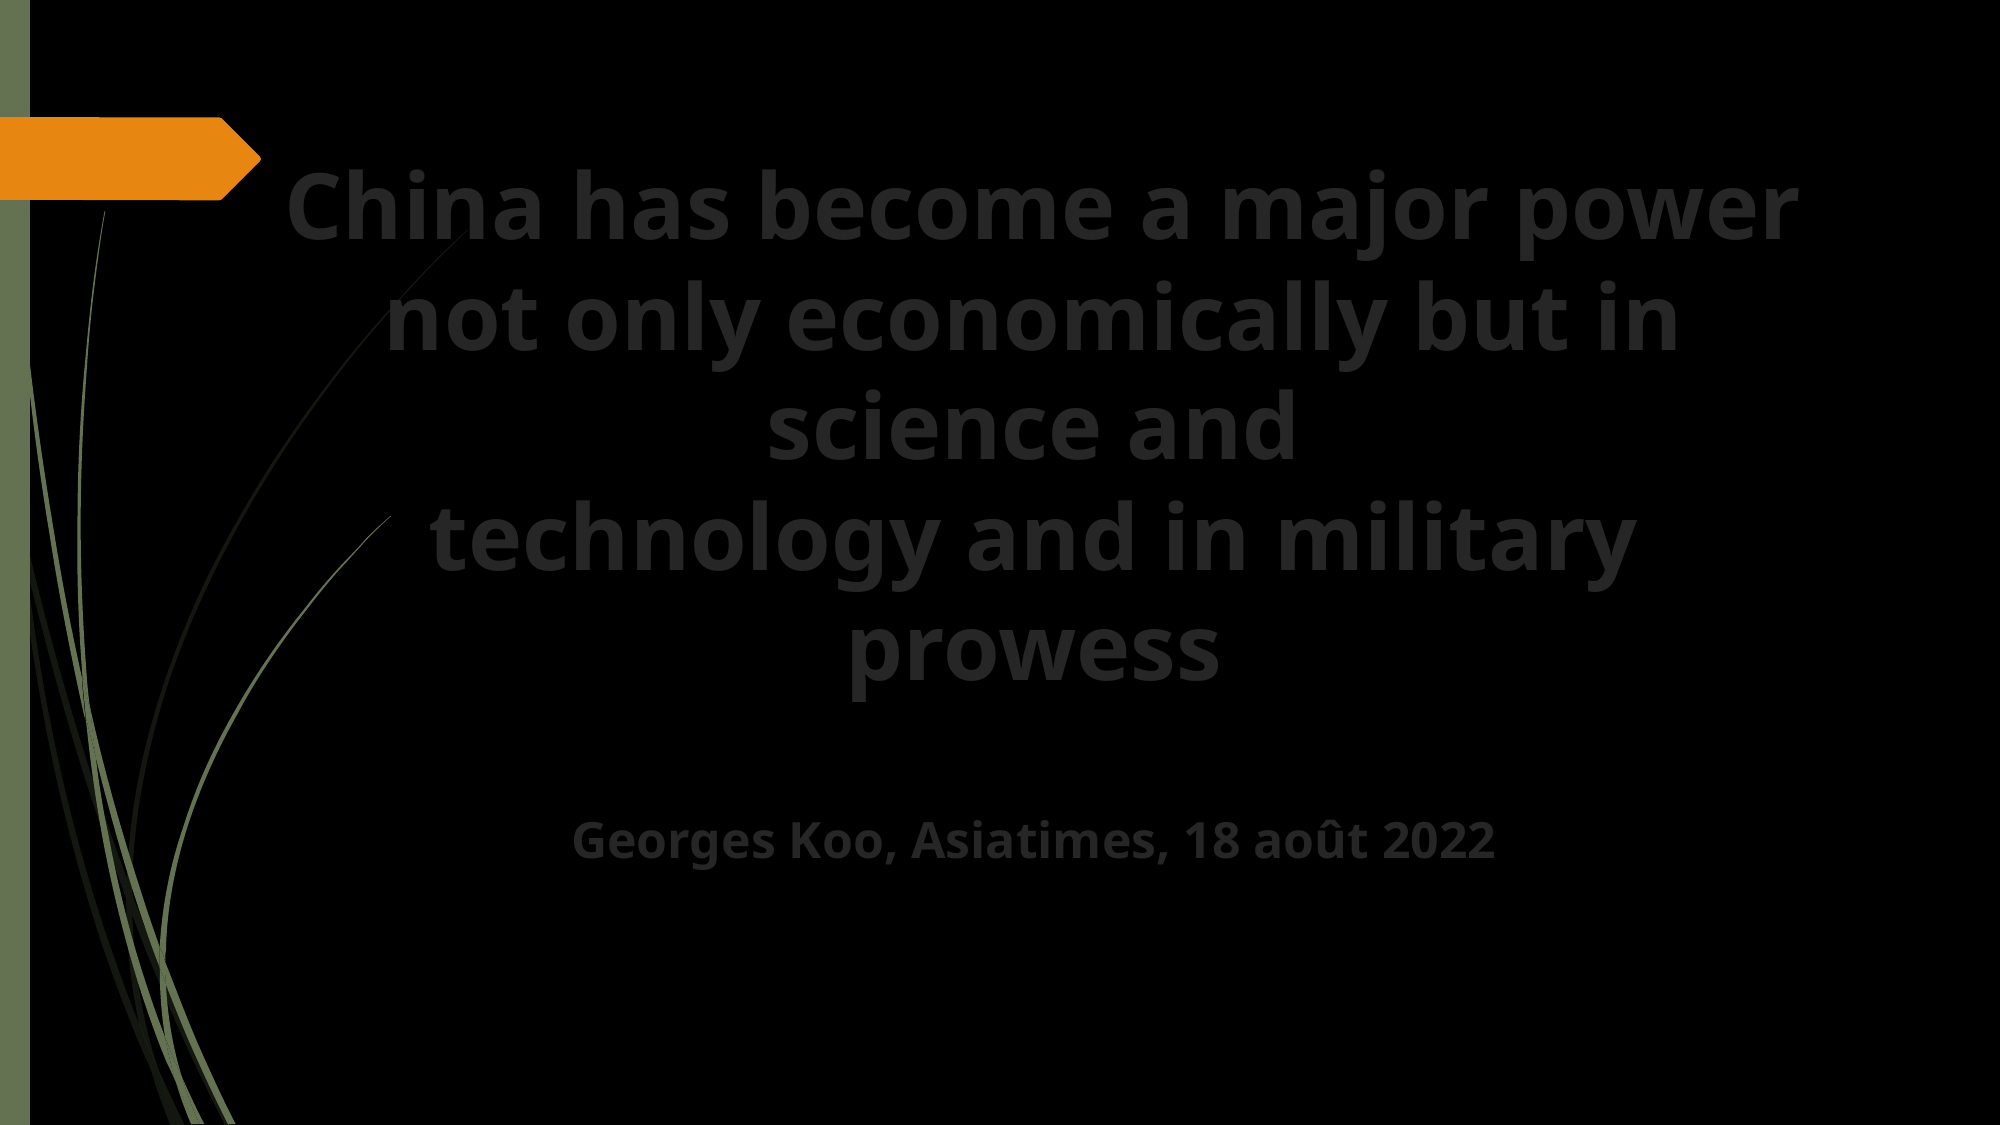

# China has become a major power not only economically but in science and technology and in military prowess Georges Koo, Asiatimes, 18 août 2022